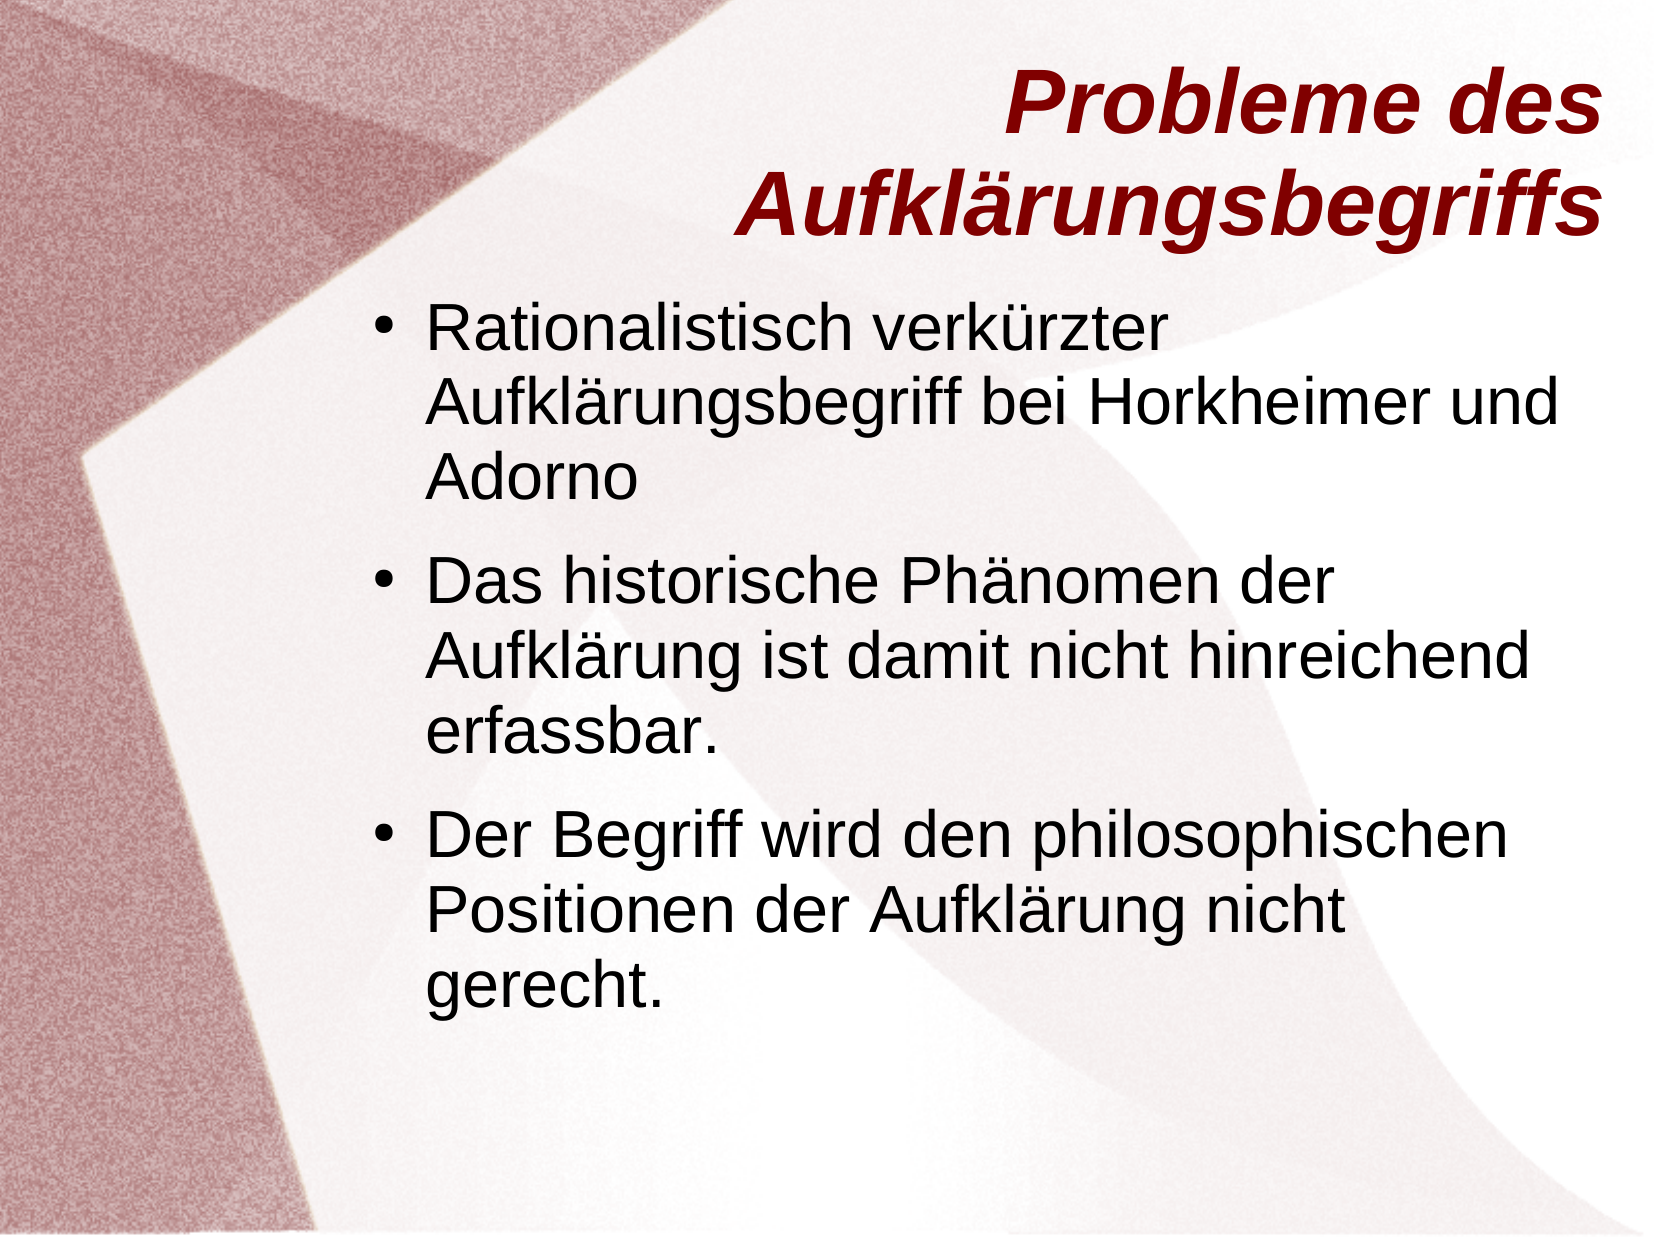

# Probleme des Aufklärungsbegriffs
Rationalistisch verkürzter Aufklärungsbegriff bei Horkheimer und Adorno
Das historische Phänomen der Aufklärung ist damit nicht hinreichend erfassbar.
Der Begriff wird den philosophischen Positionen der Aufklärung nicht gerecht.